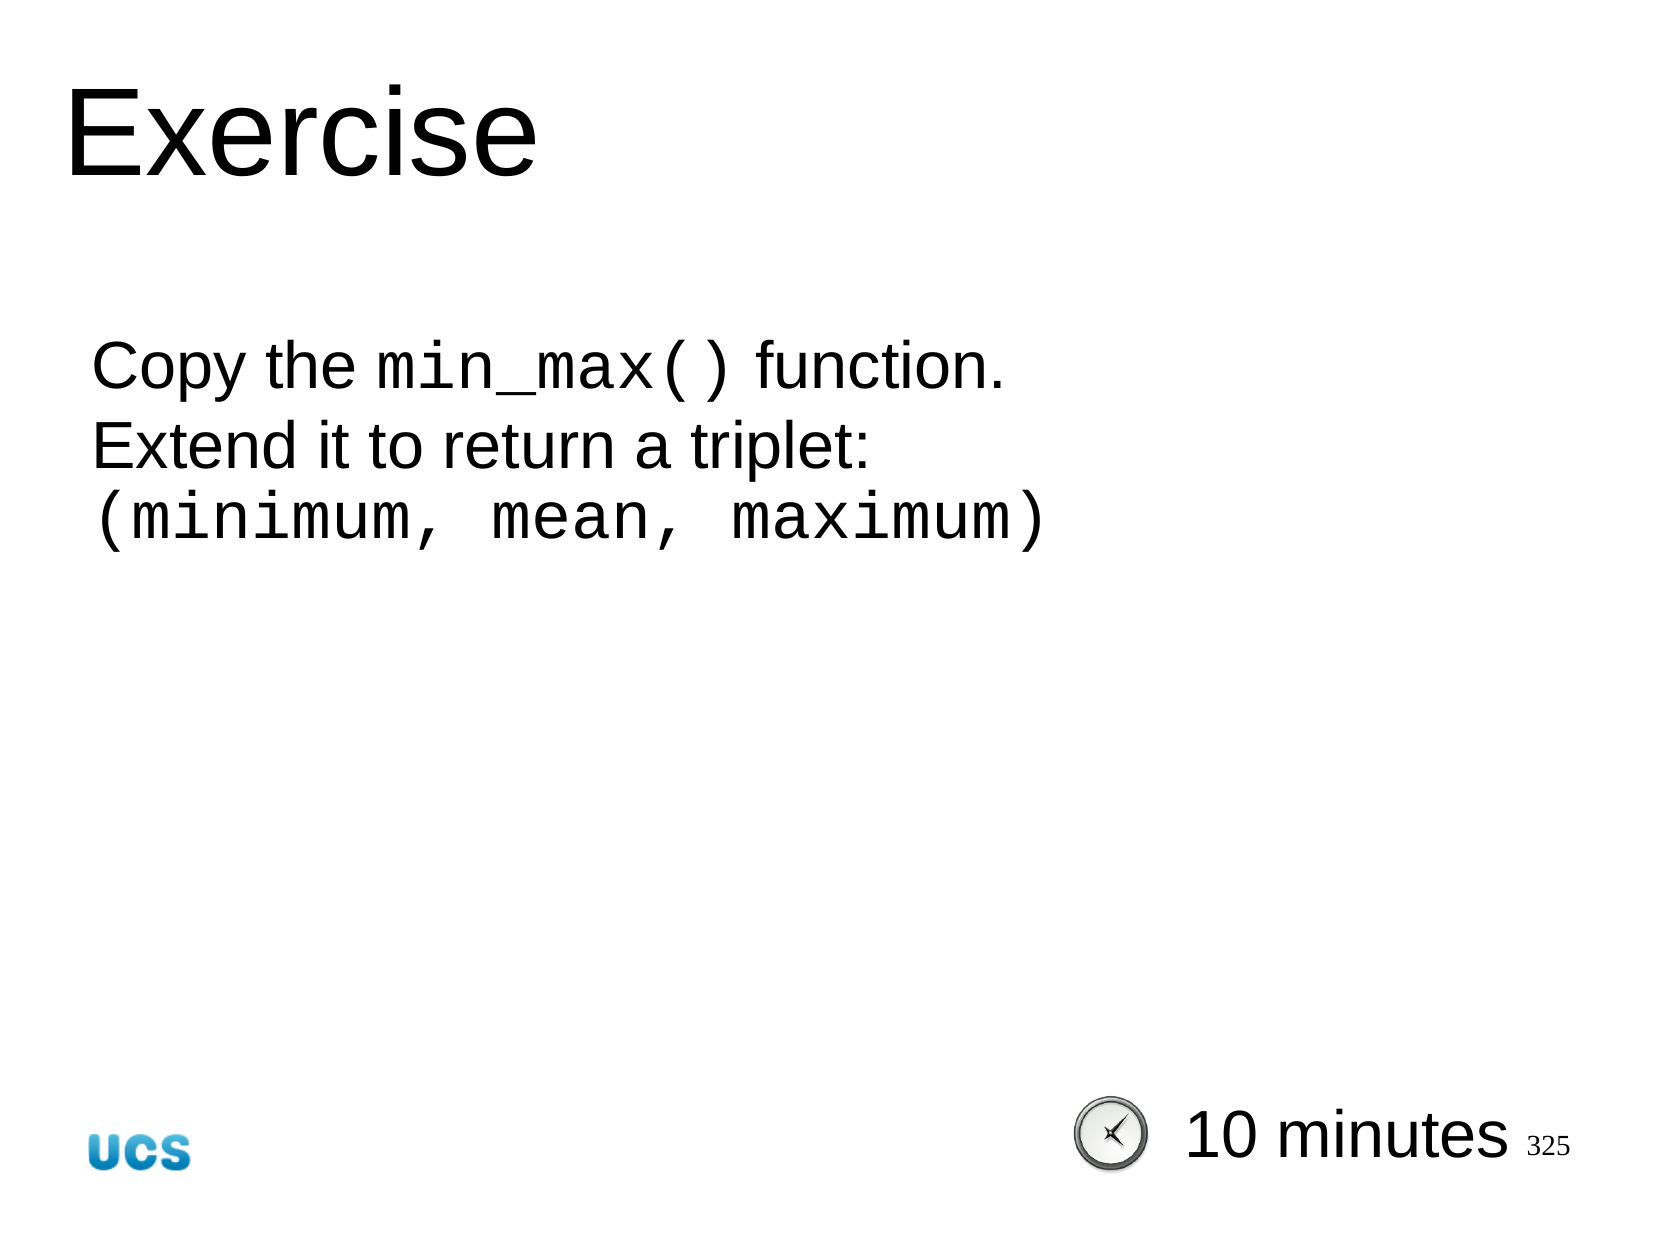

Exercise
Copy the min_max() function.
Extend it to return a triplet:
(minimum, mean, maximum)
10 minutes
325